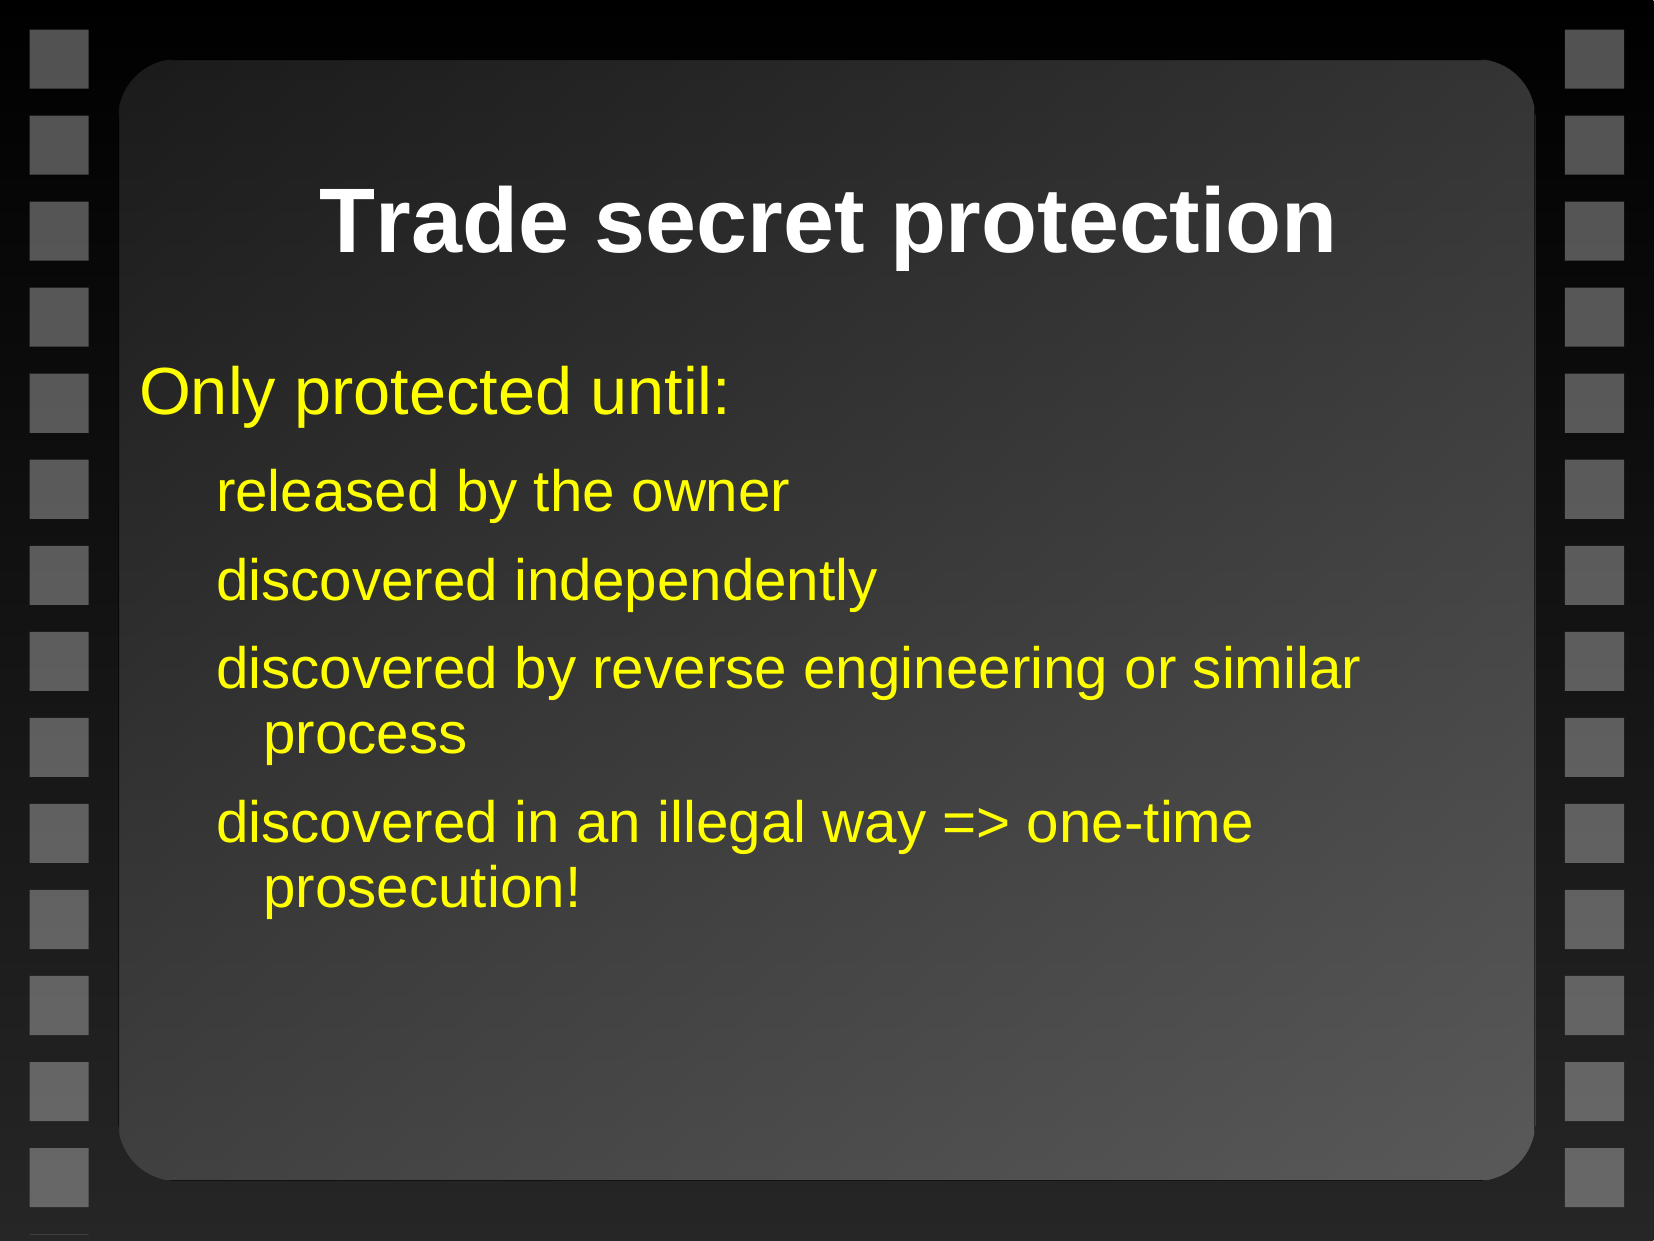

# Trade secret protection
Only protected until:
released by the owner
discovered independently
discovered by reverse engineering or similar process
discovered in an illegal way => one-time prosecution!